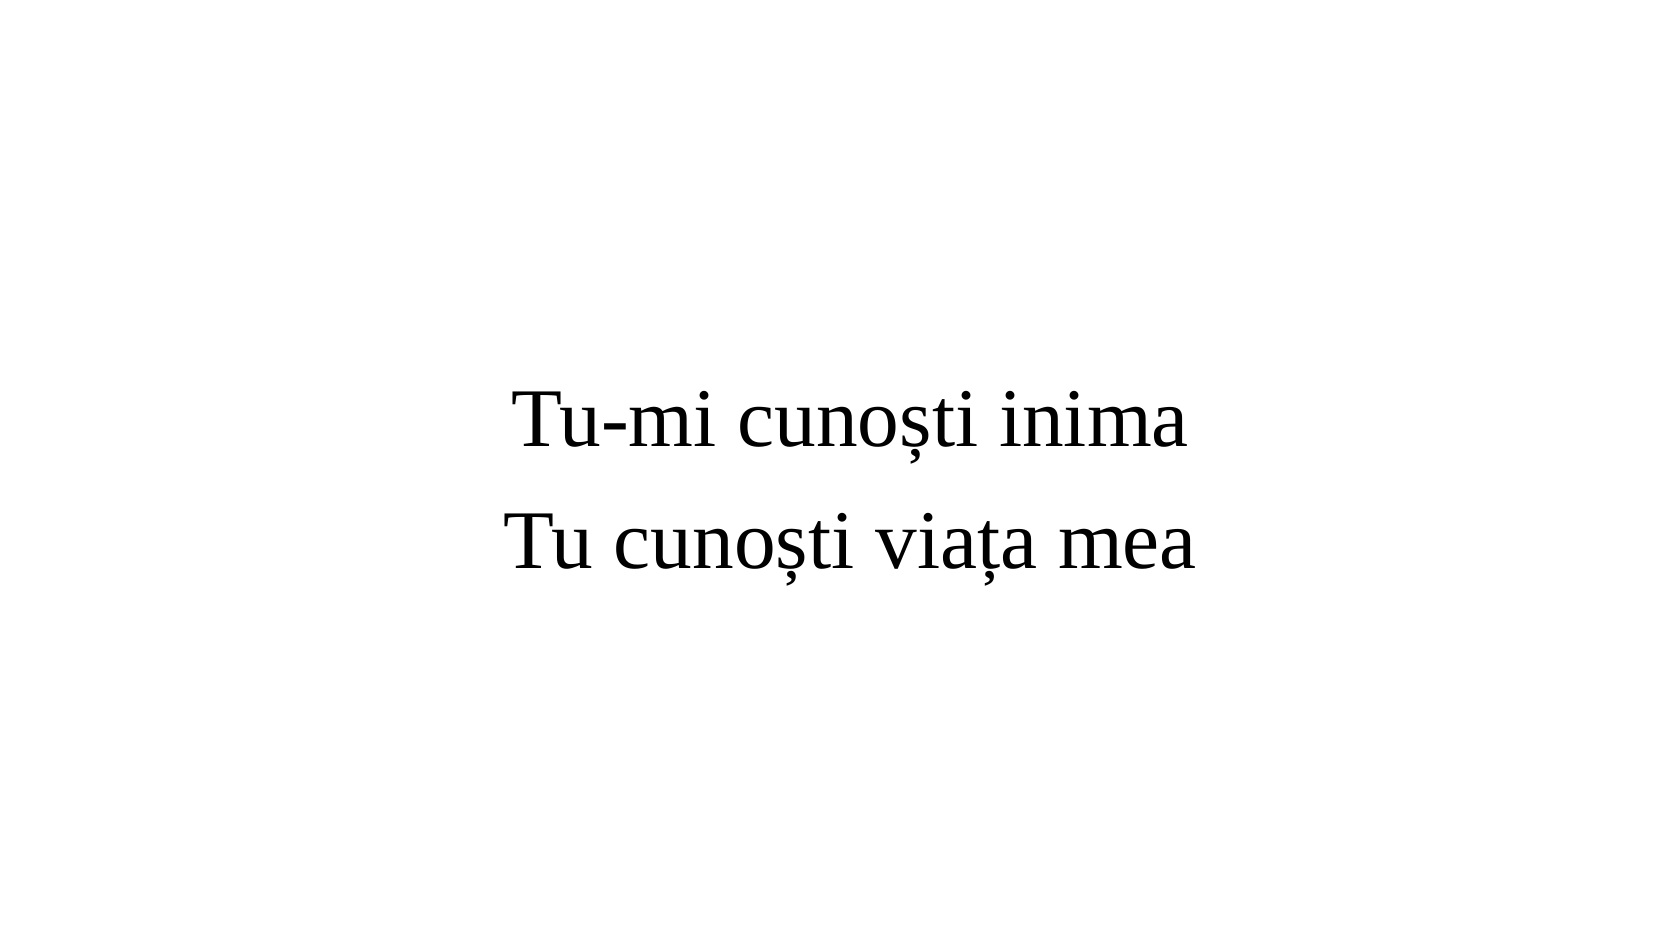

# Tu-mi cunoști inima
Tu cunoști viața mea